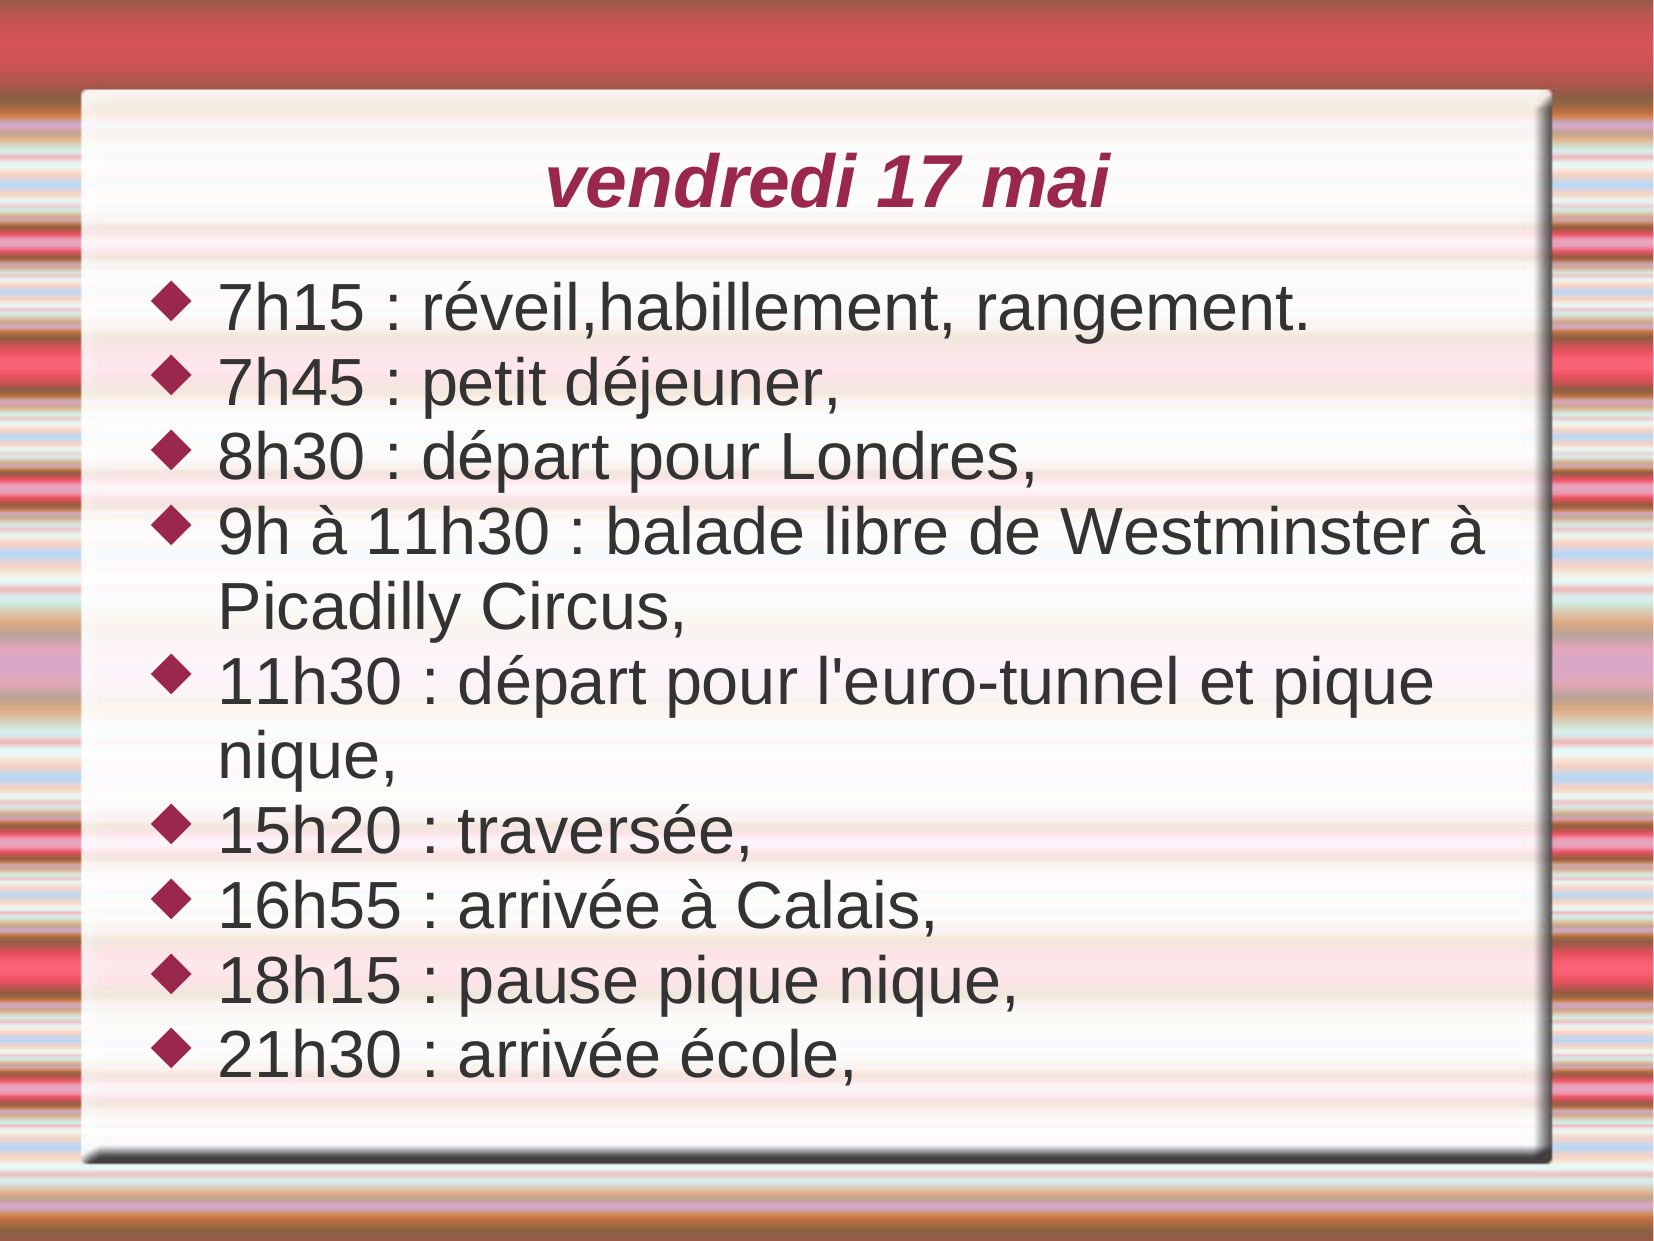

# vendredi 17 mai
7h15 : réveil,habillement, rangement.
7h45 : petit déjeuner,
8h30 : départ pour Londres,
9h à 11h30 : balade libre de Westminster à Picadilly Circus,
11h30 : départ pour l'euro-tunnel et pique nique,
15h20 : traversée,
16h55 : arrivée à Calais,
18h15 : pause pique nique,
21h30 : arrivée école,